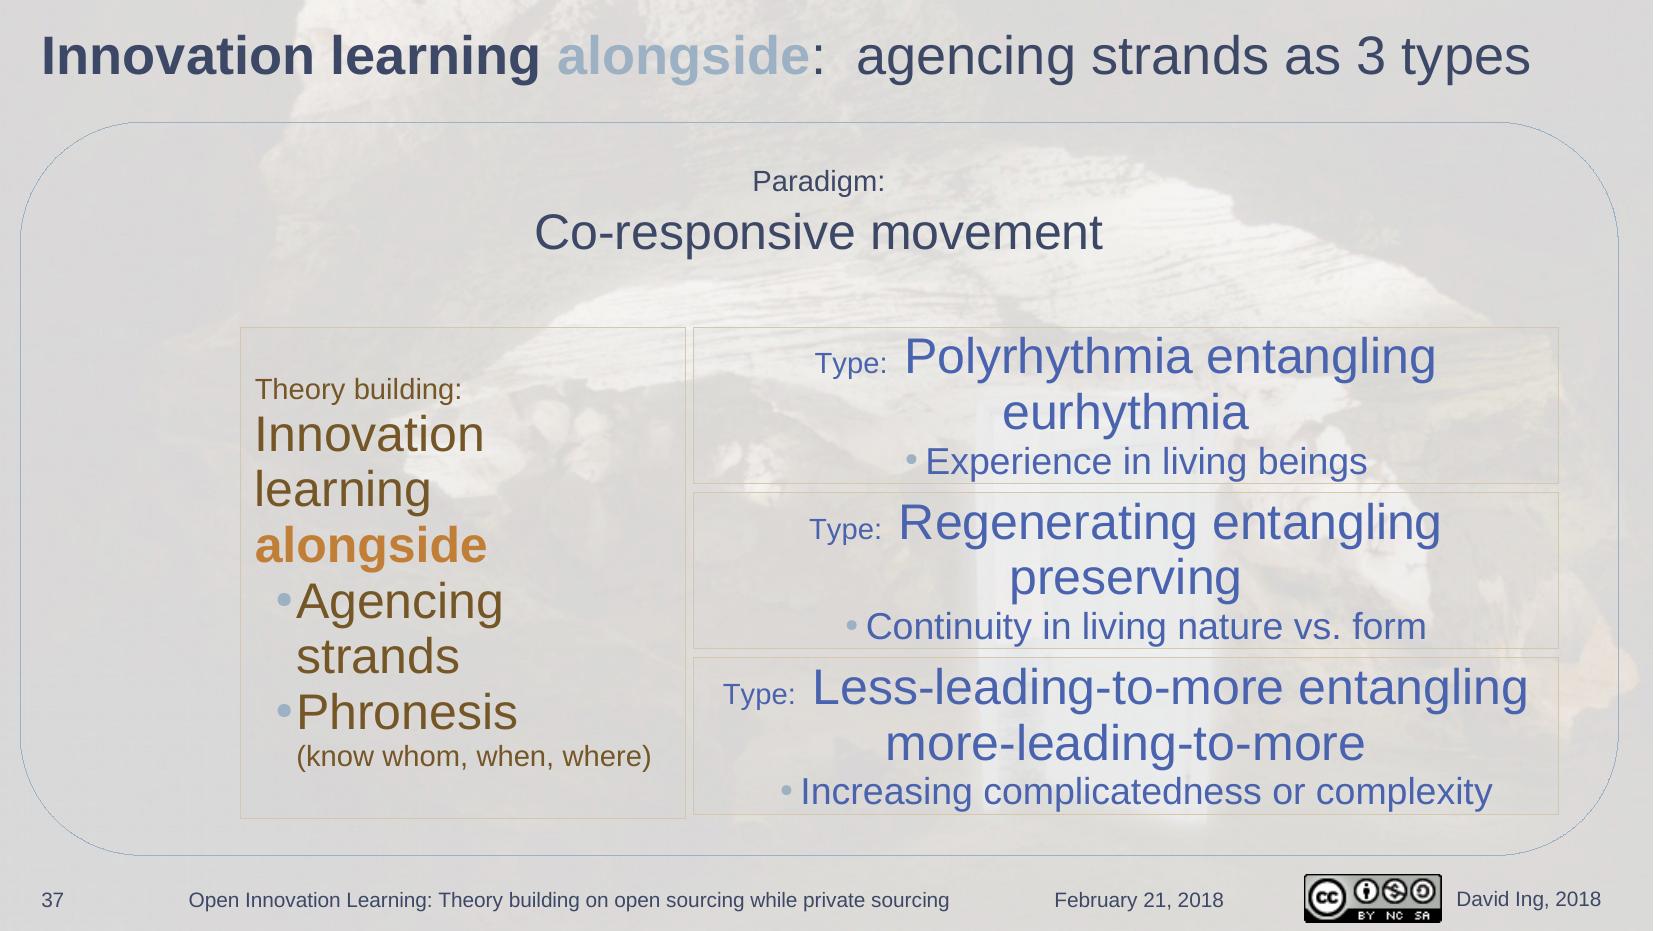

# Innovation learning alongside: agencing strands as 3 types
Paradigm:
Co-responsive movement
Type: Polyrhythmia entangling eurhythmia
Experience in living beings
Theory building:
Innovation learning
alongside
Agencing strands
Phronesis
(know whom, when, where)
Type: Regenerating entangling preserving
Continuity in living nature vs. form
Type: Less-leading-to-more entangling more-leading-to-more
Increasing complicatedness or complexity
Open Innovation Learning: Theory building on open sourcing while private sourcing
February 21, 2018
37